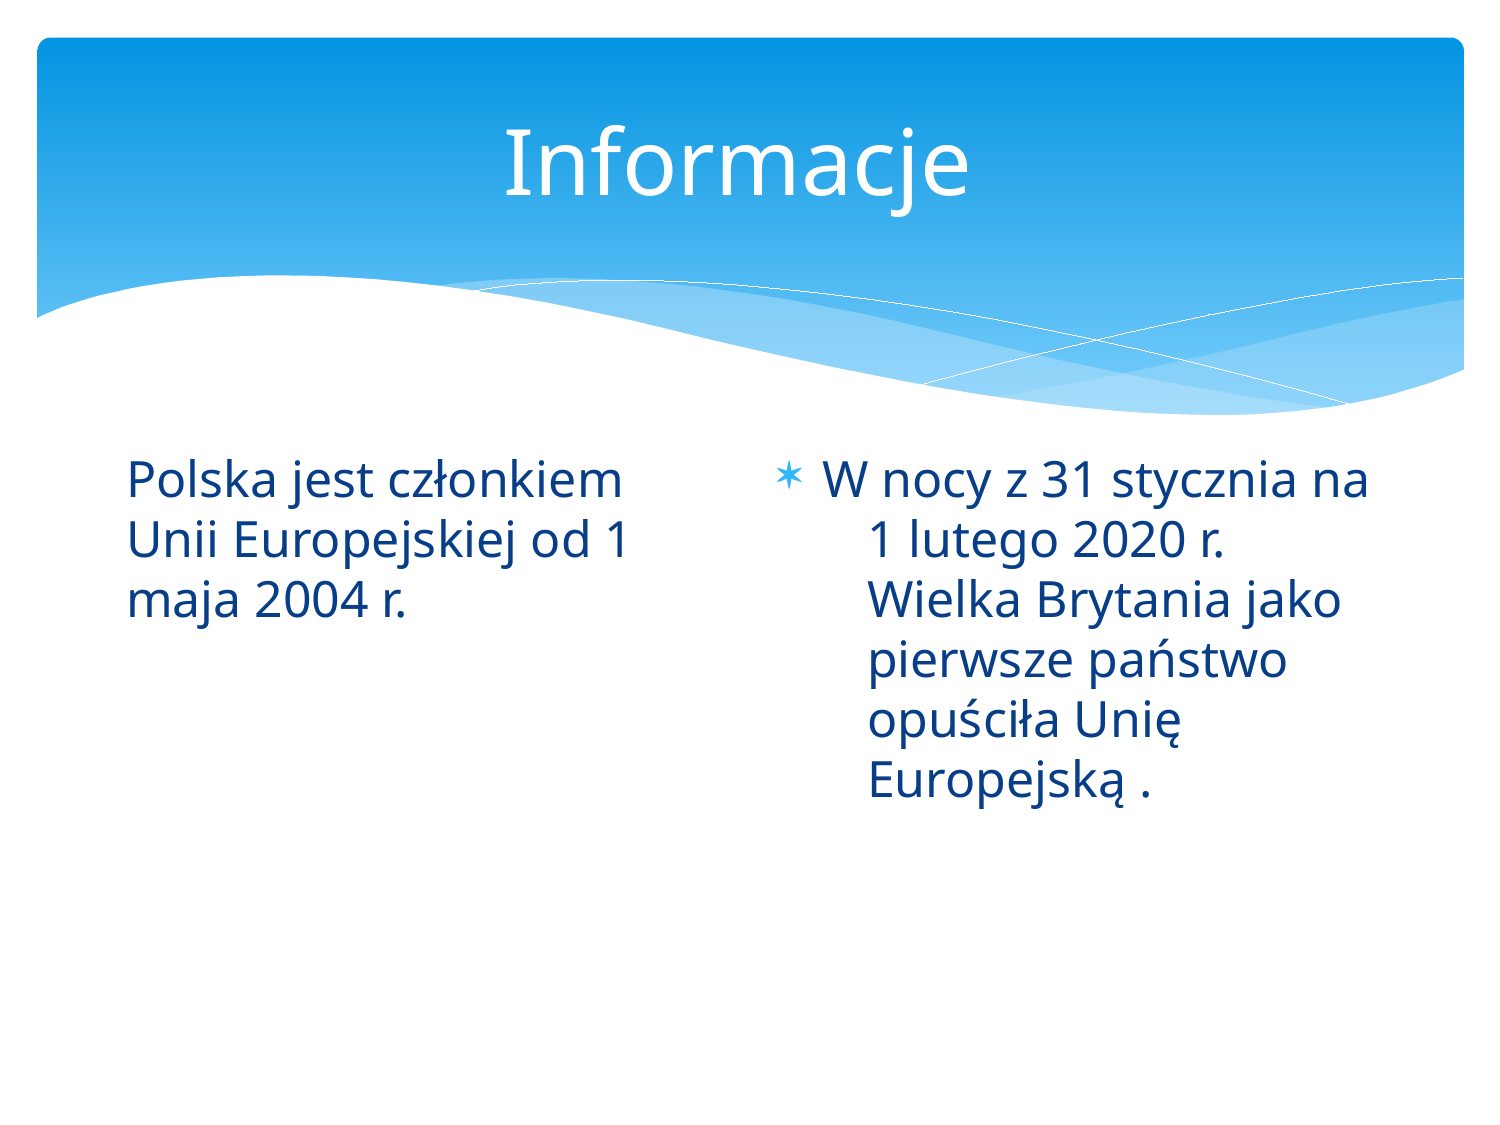

# Informacje
Polska jest członkiem Unii Europejskiej od 1 maja 2004 r.
W nocy z 31 stycznia na 1 lutego 2020 r. Wielka Brytania jako pierwsze państwo opuściła Unię Europejską .